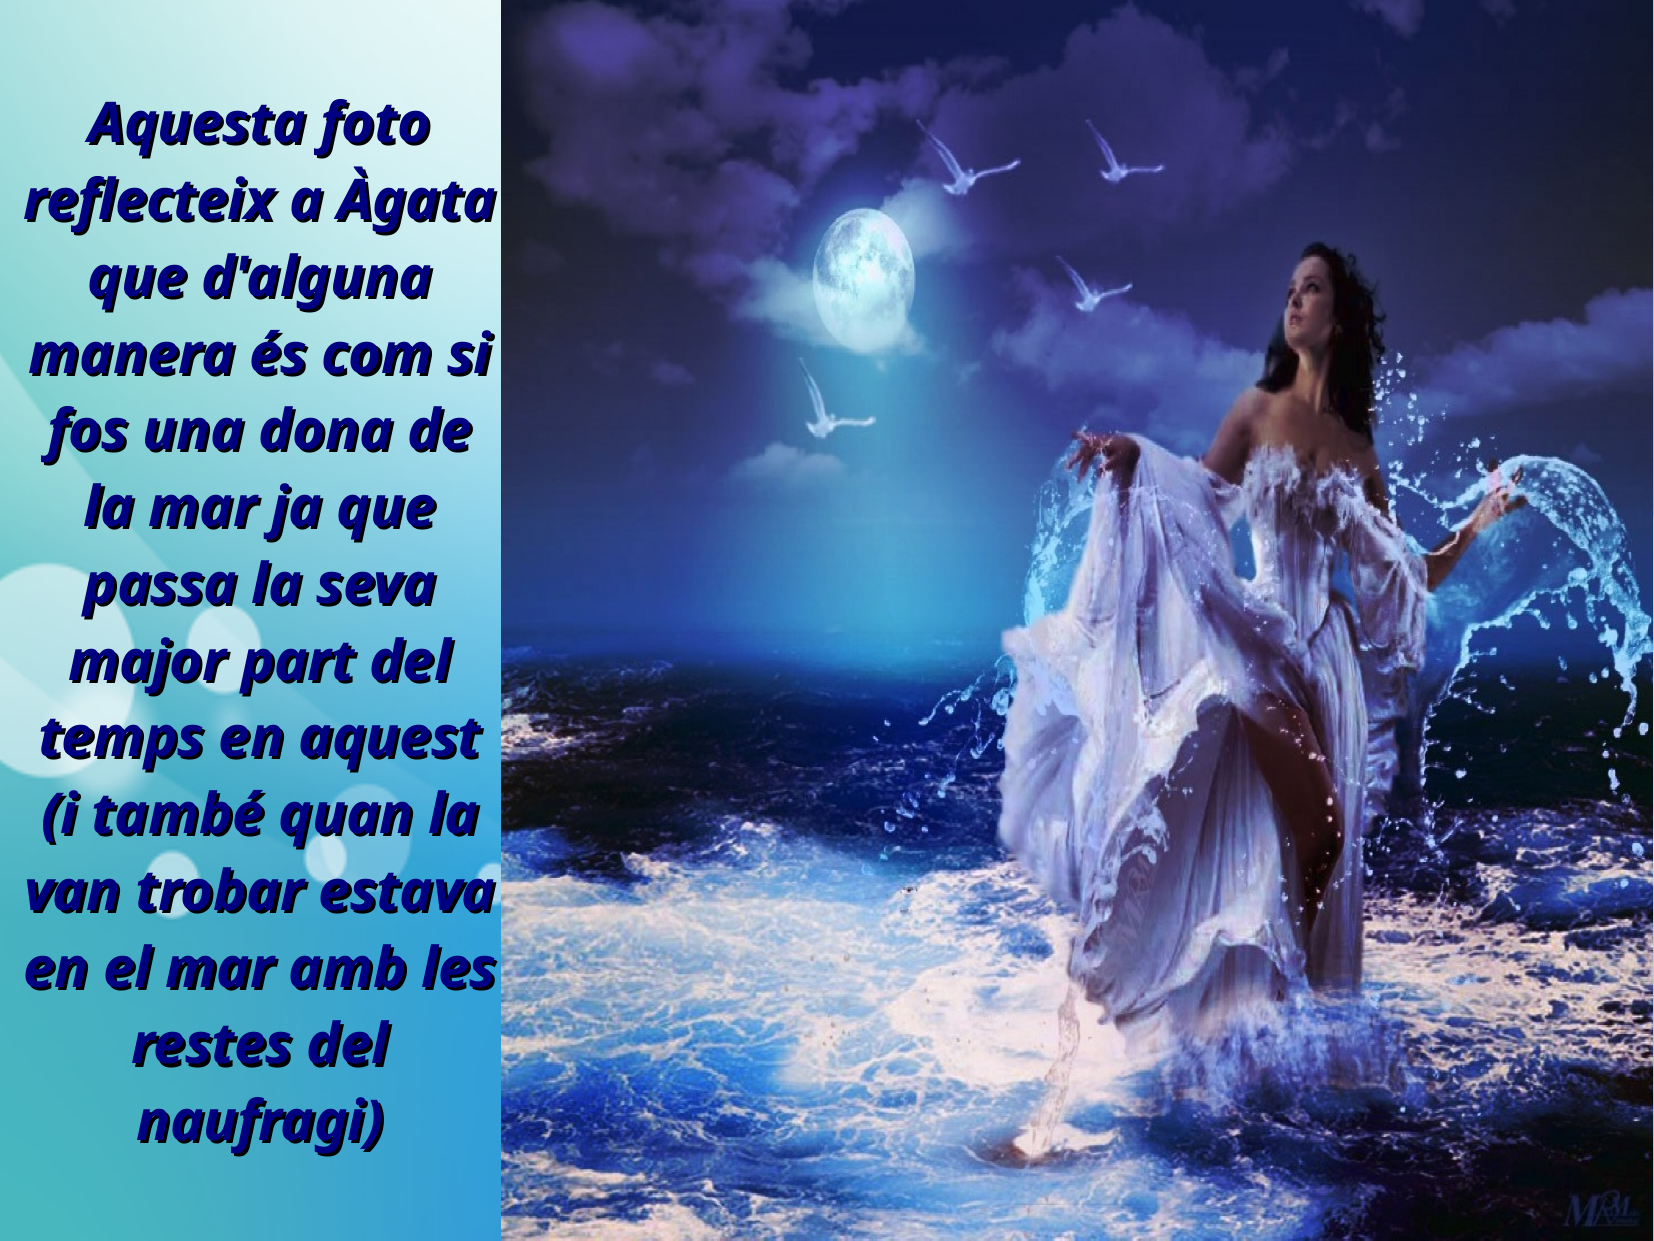

# Aquesta foto reflecteix a Àgata que d'alguna manera és com si fos una dona de la mar ja que passa la seva major part del temps en aquest (i també quan la van trobar estava en el mar amb les restes del naufragi)